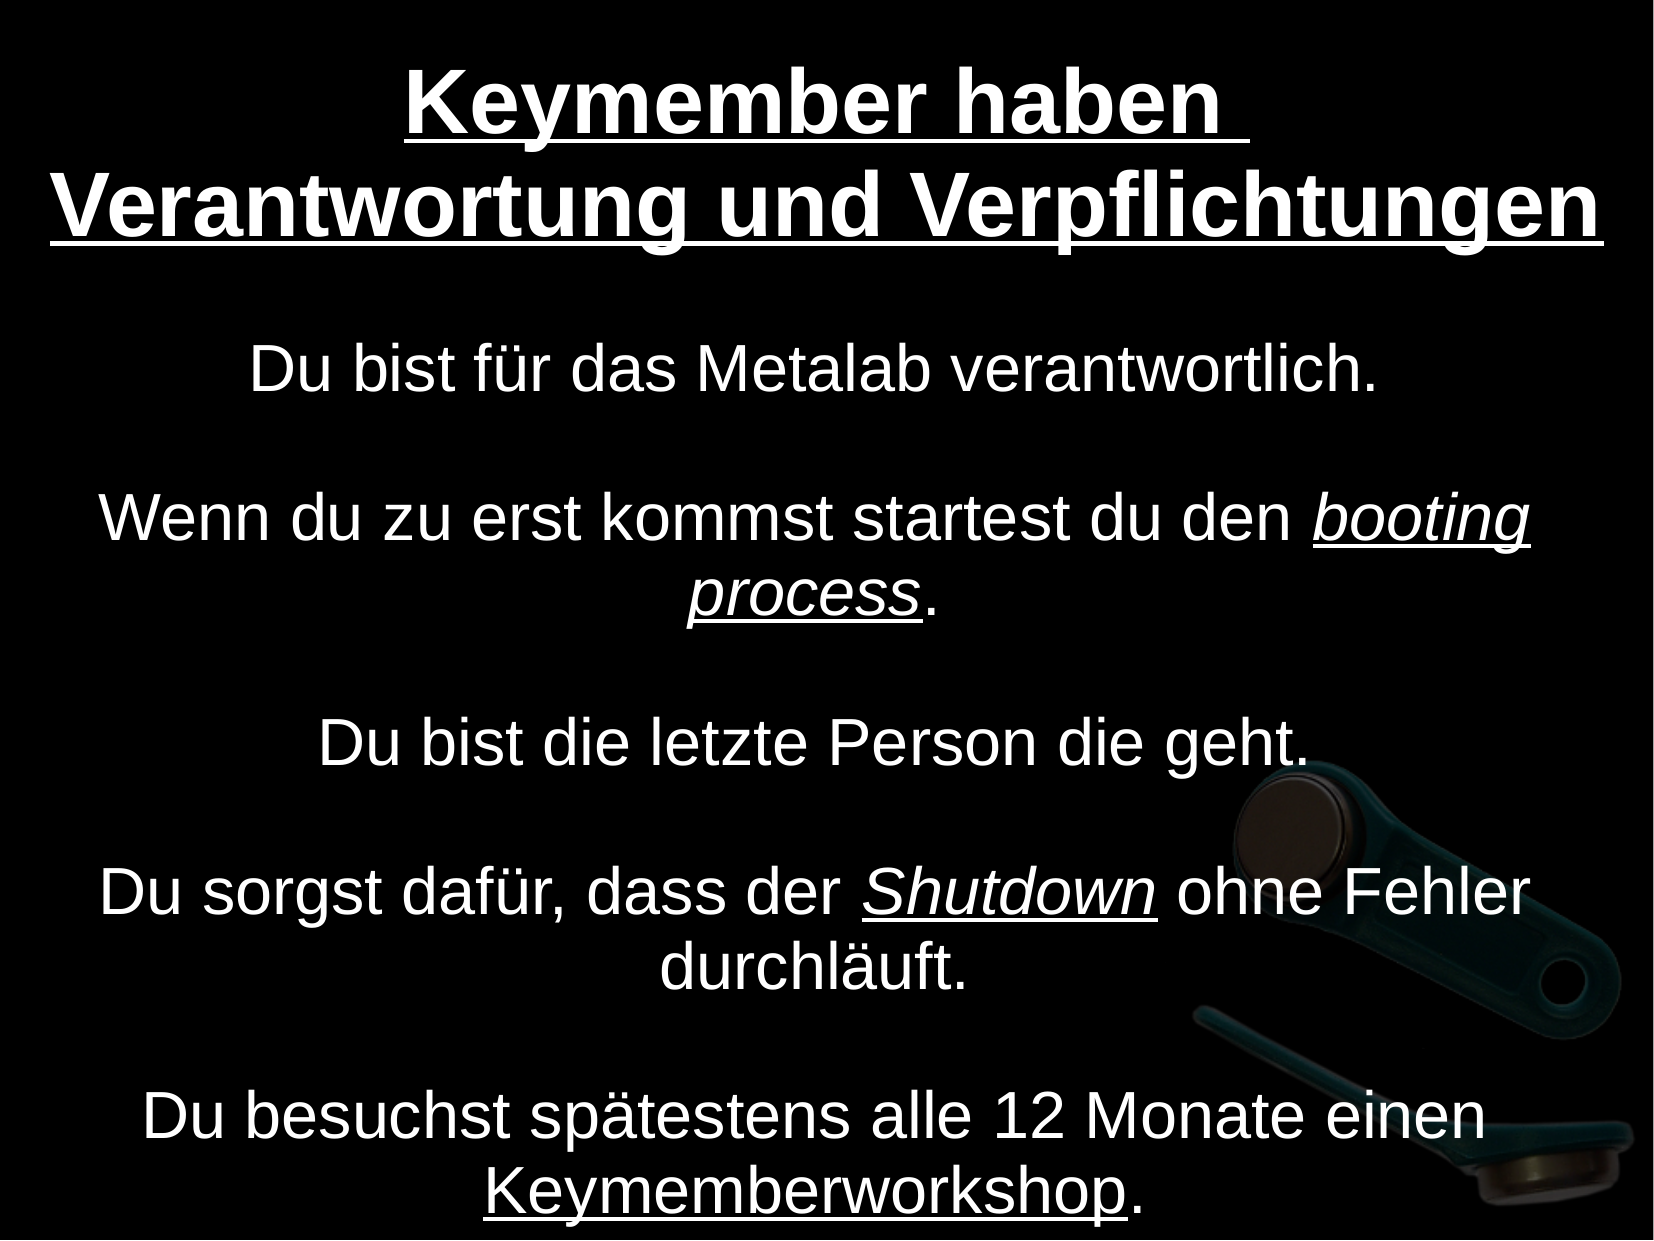

# Keymember haben Verantwortung und Verpflichtungen
Du bist für das Metalab verantwortlich.
Wenn du zu erst kommst startest du den booting process.
Du bist die letzte Person die geht.
Du sorgst dafür, dass der Shutdown ohne Fehler durchläuft.
Du besuchst spätestens alle 12 Monate einen Keymemberworkshop.